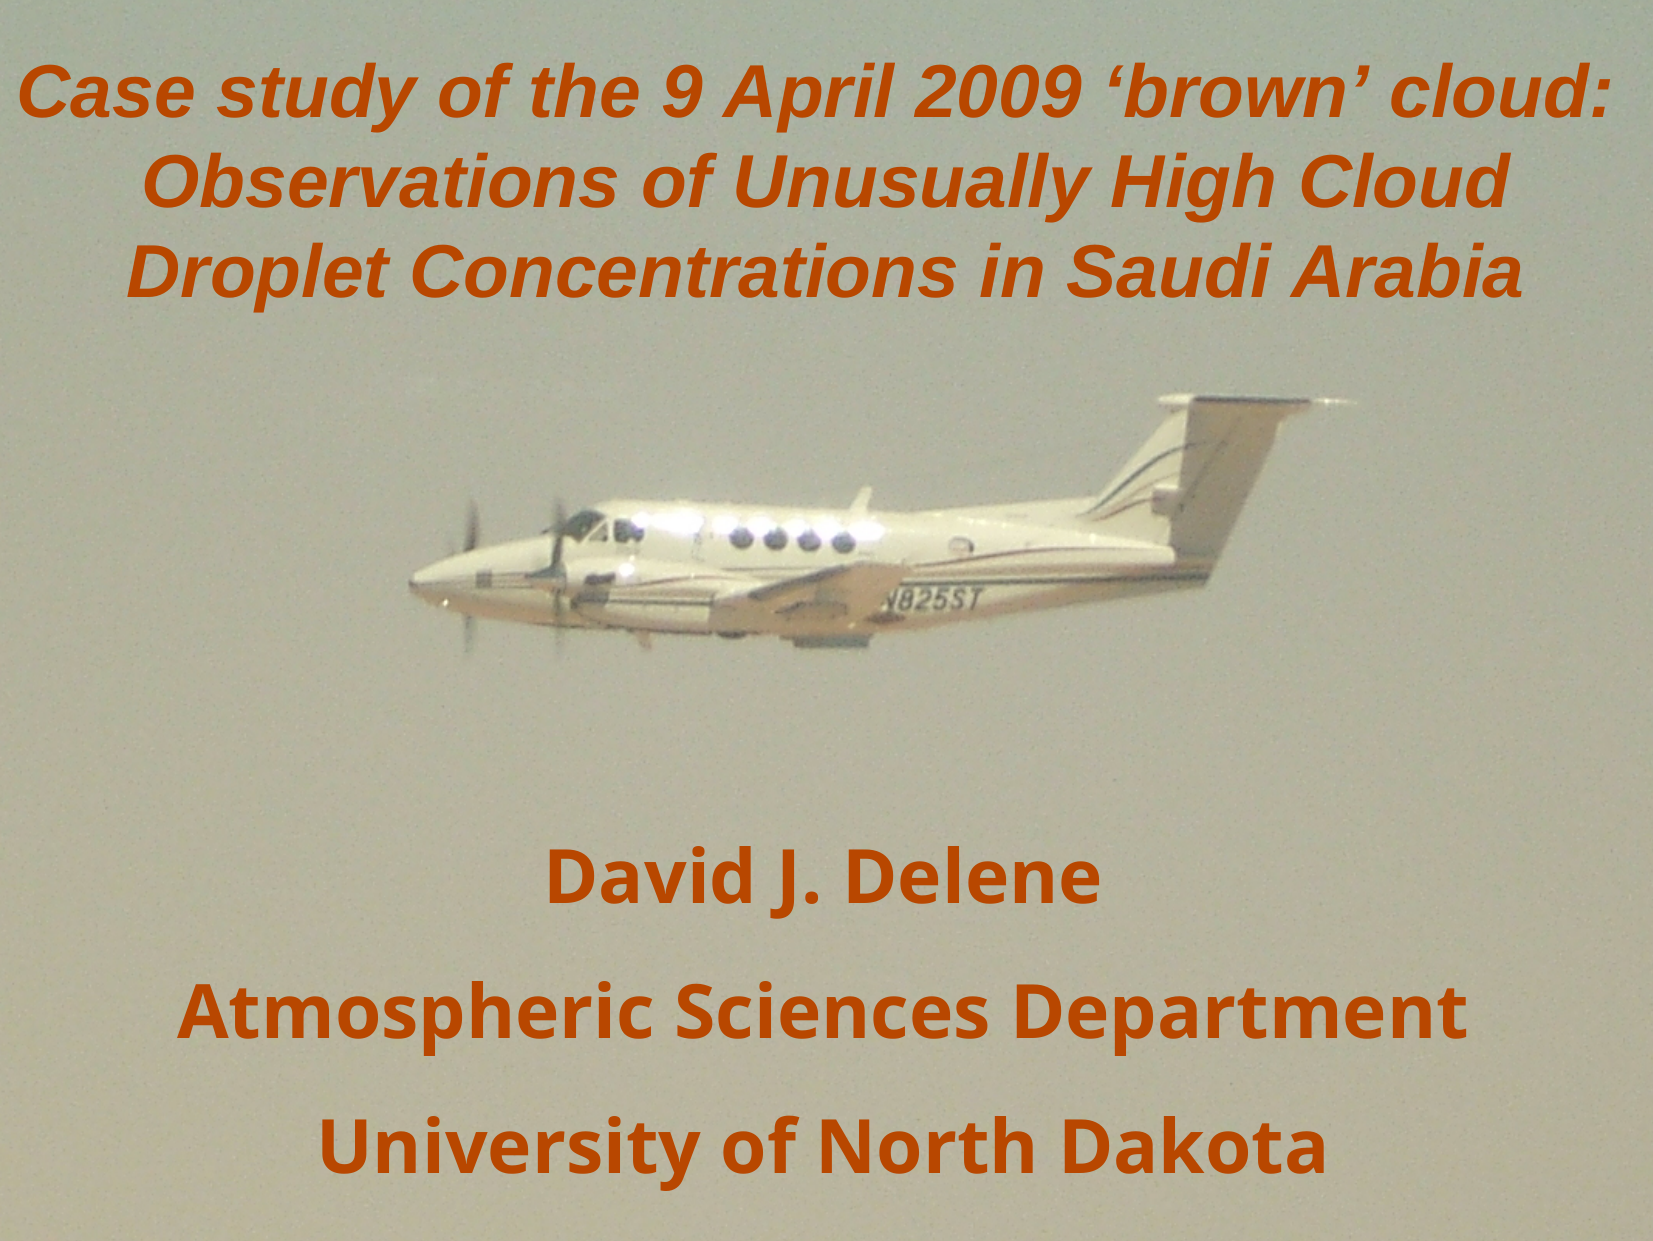

Case study of the 9 April 2009 ‘brown’ cloud: Observations of Unusually High Cloud Droplet Concentrations in Saudi Arabia
David J. Delene
Atmospheric Sciences Department
University of North Dakota